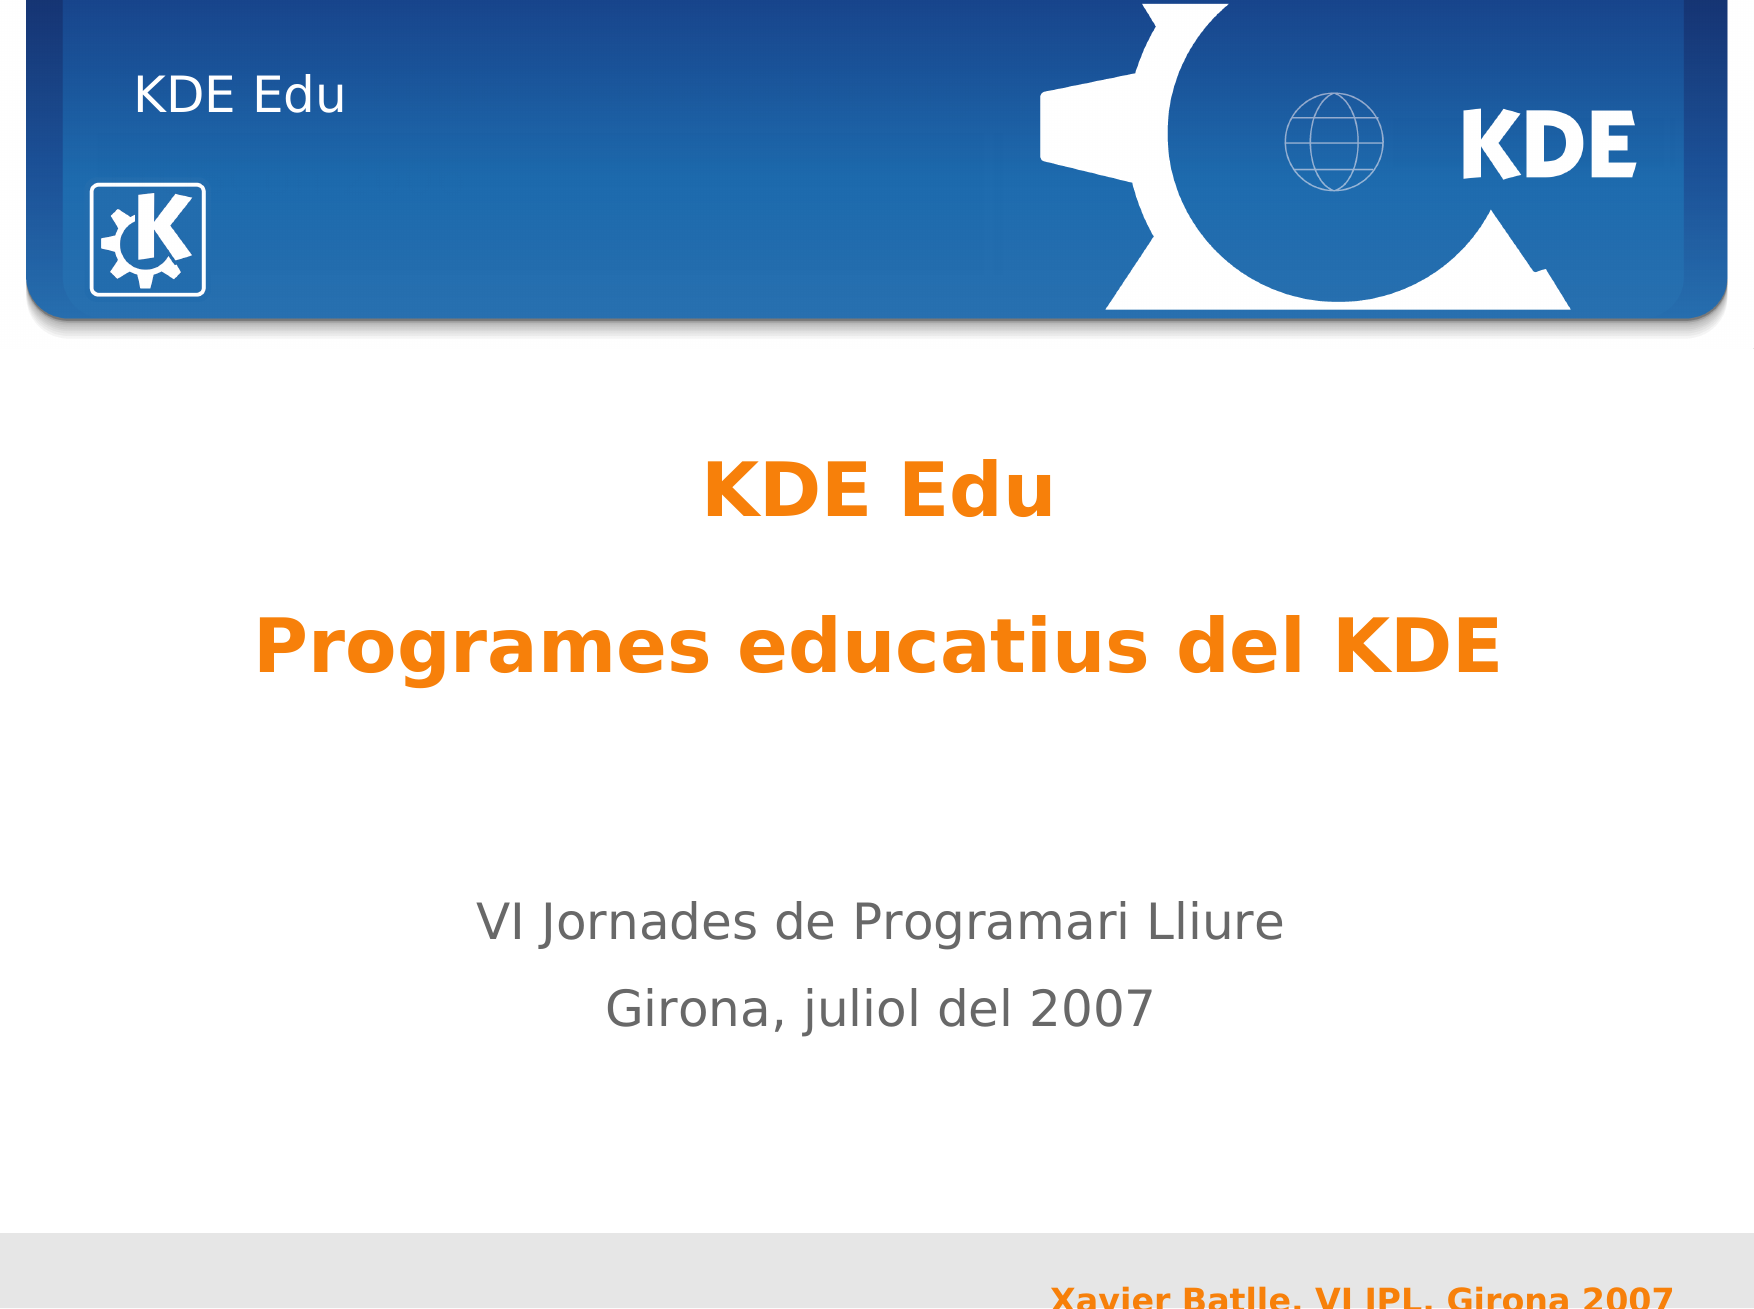

KDE Edu
Programes educatius del KDE
VI Jornades de Programari Lliure
Girona, juliol del 2007